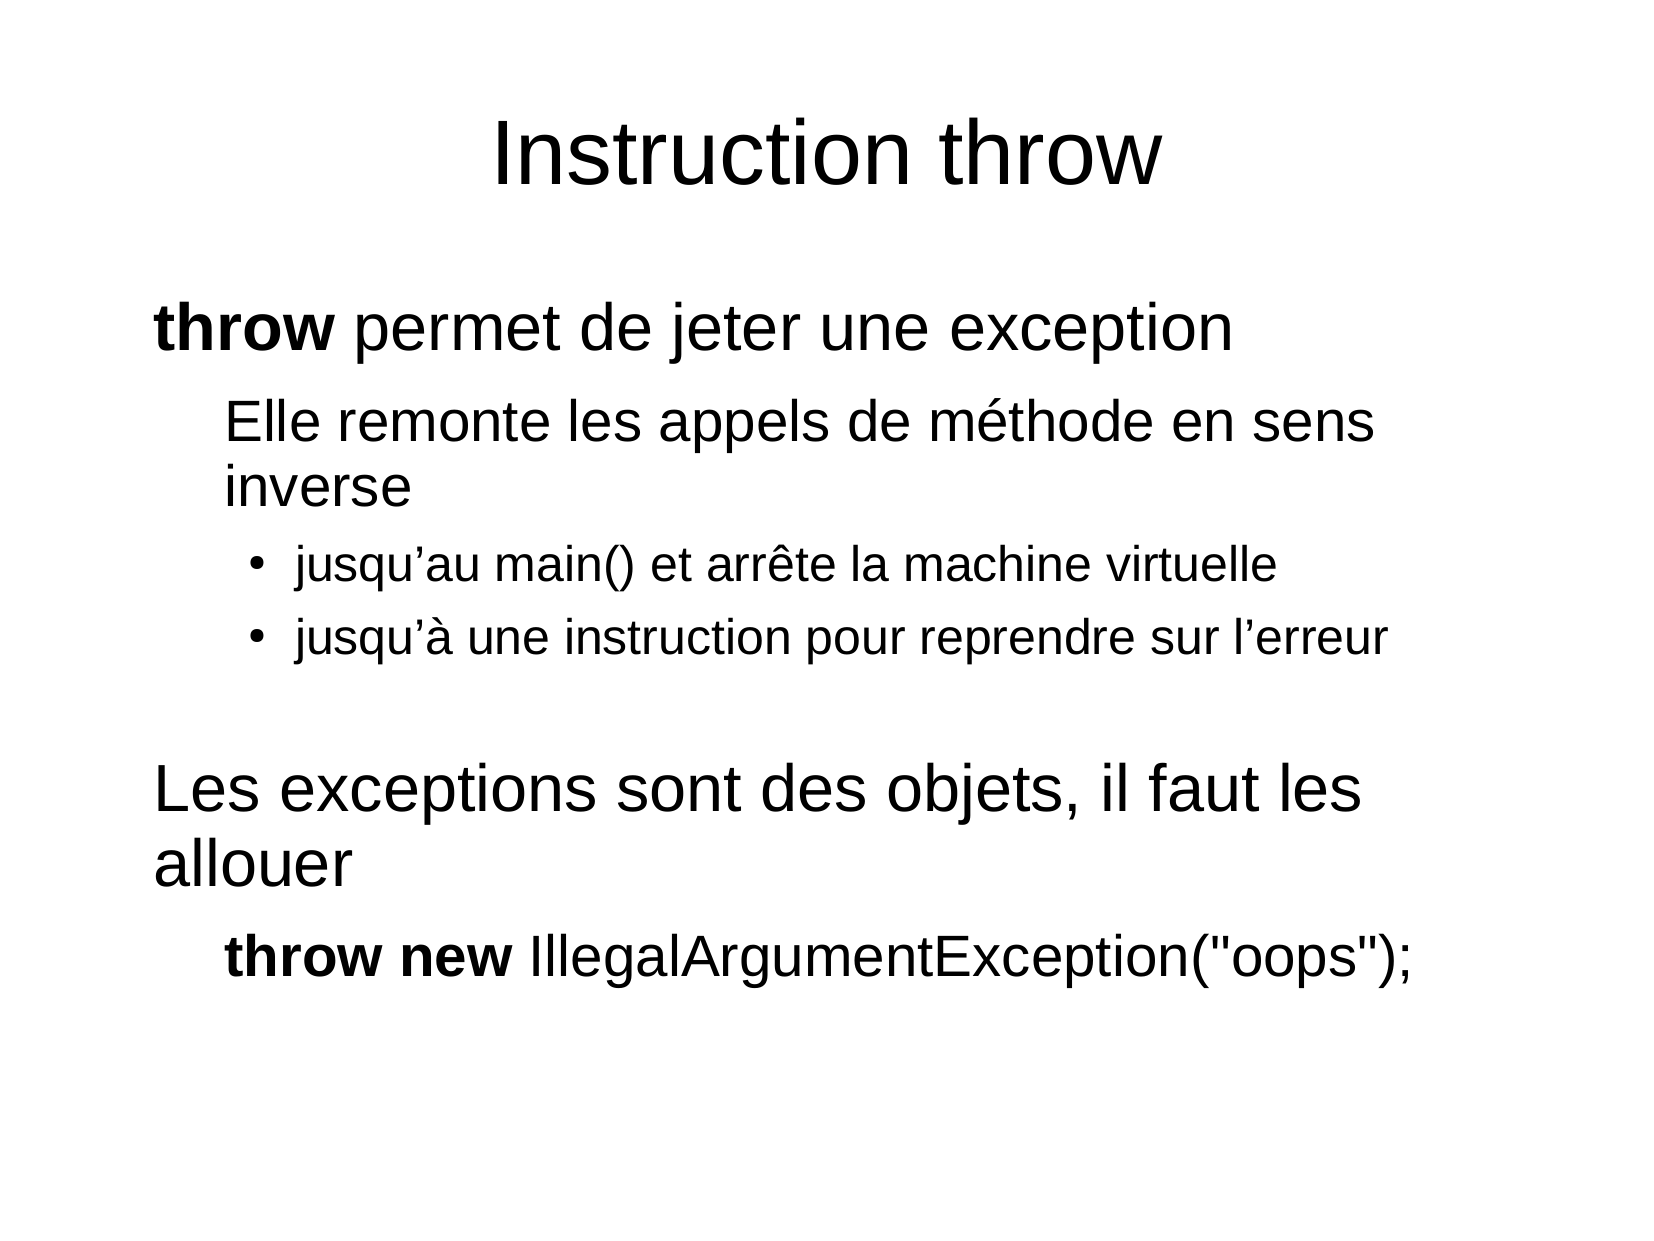

# Instruction throw
throw permet de jeter une exception
Elle remonte les appels de méthode en sens inverse
jusqu’au main() et arrête la machine virtuelle
jusqu’à une instruction pour reprendre sur l’erreur
Les exceptions sont des objets, il faut les allouer
throw new IllegalArgumentException("oops");